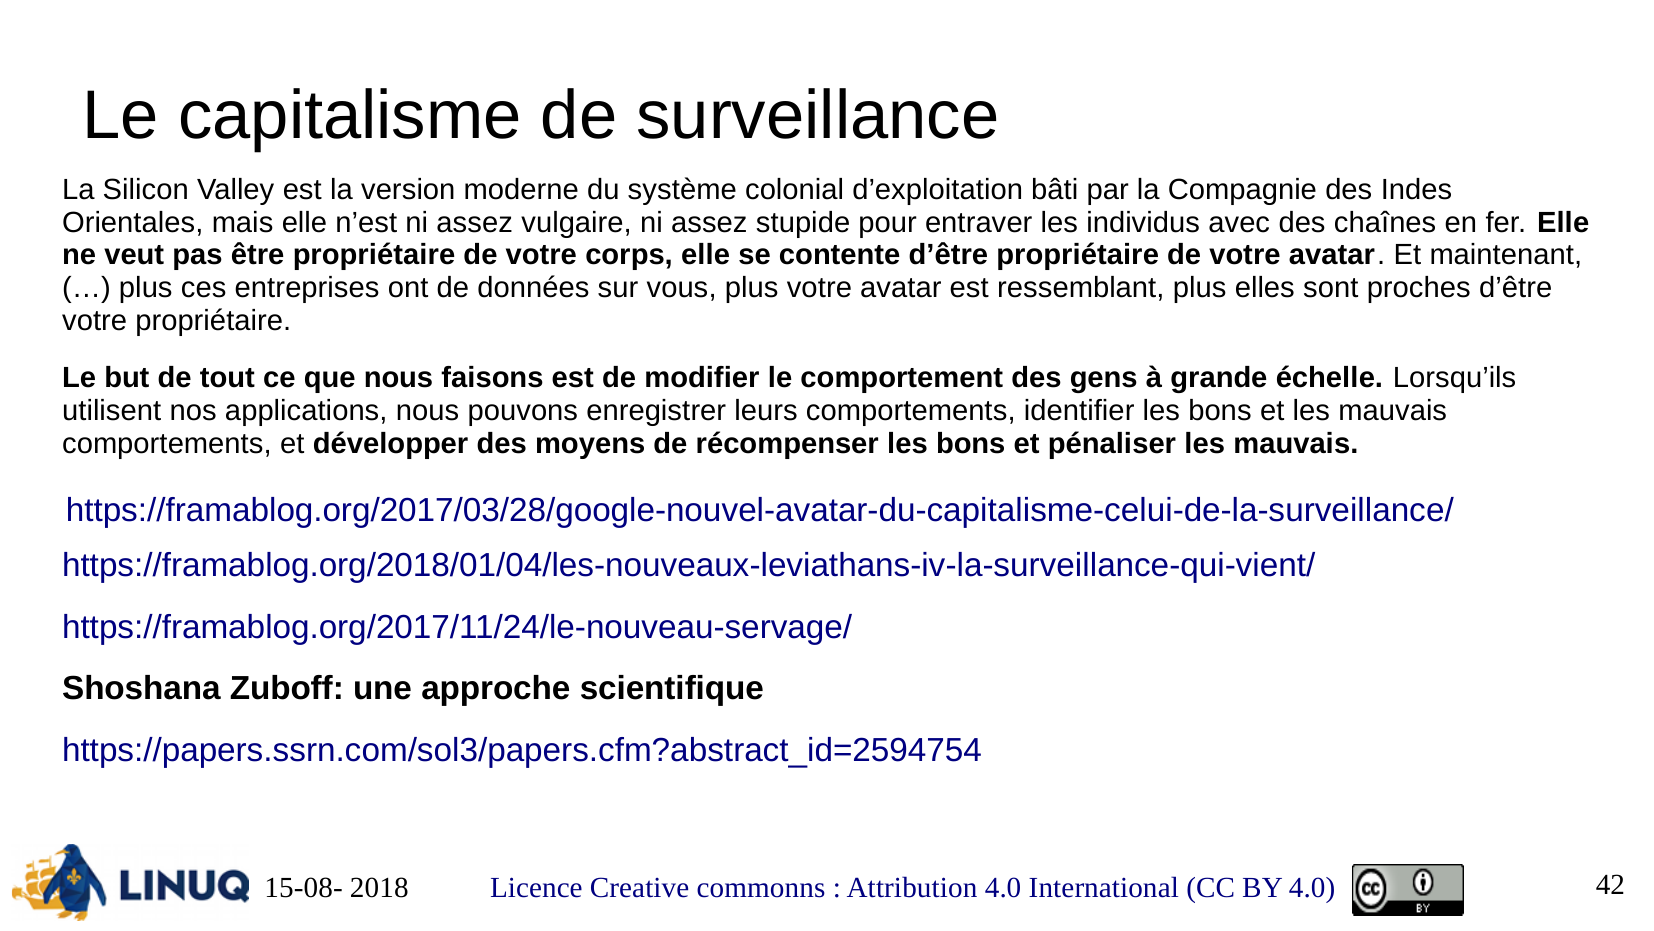

# Le capitalisme de surveillance
La Silicon Valley est la version moderne du système colonial d’exploitation bâti par la Compagnie des Indes Orientales, mais elle n’est ni assez vulgaire, ni assez stupide pour entraver les individus avec des chaînes en fer. Elle ne veut pas être propriétaire de votre corps, elle se contente d’être propriétaire de votre avatar. Et maintenant, (…) plus ces entreprises ont de données sur vous, plus votre avatar est ressemblant, plus elles sont proches d’être votre propriétaire.
Le but de tout ce que nous faisons est de modifier le comportement des gens à grande échelle. Lorsqu’ils utilisent nos applications, nous pouvons enregistrer leurs comportements, identifier les bons et les mauvais comportements, et développer des moyens de récompenser les bons et pénaliser les mauvais.
https://framablog.org/2018/01/04/les-nouveaux-leviathans-iv-la-surveillance-qui-vient/
https://framablog.org/2017/11/24/le-nouveau-servage/
Shoshana Zuboff: une approche scientifique
https://papers.ssrn.com/sol3/papers.cfm?abstract_id=2594754
https://framablog.org/2017/03/28/google-nouvel-avatar-du-capitalisme-celui-de-la-surveillance/
42
15-08- 2018